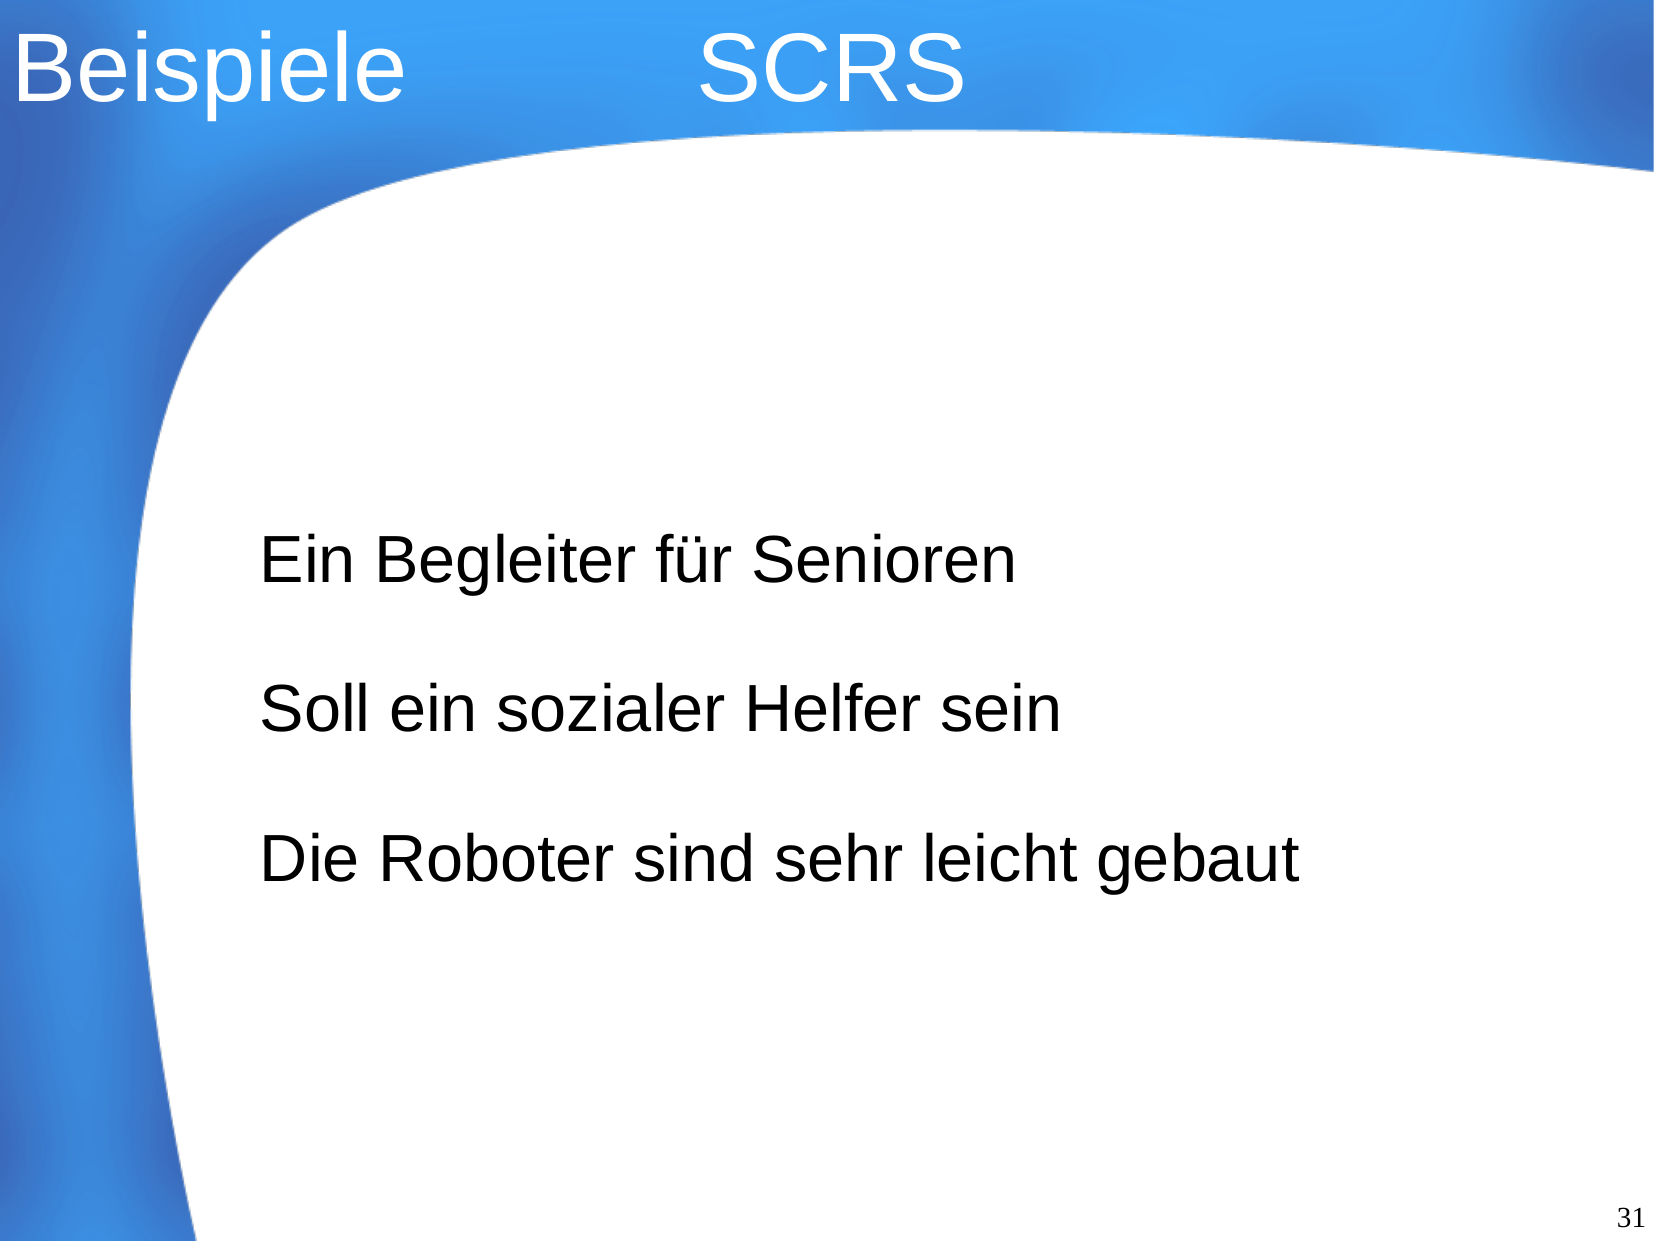

Beispiele
# SCRS
Ein Begleiter für Senioren
Soll ein sozialer Helfer sein
Die Roboter sind sehr leicht gebaut
31